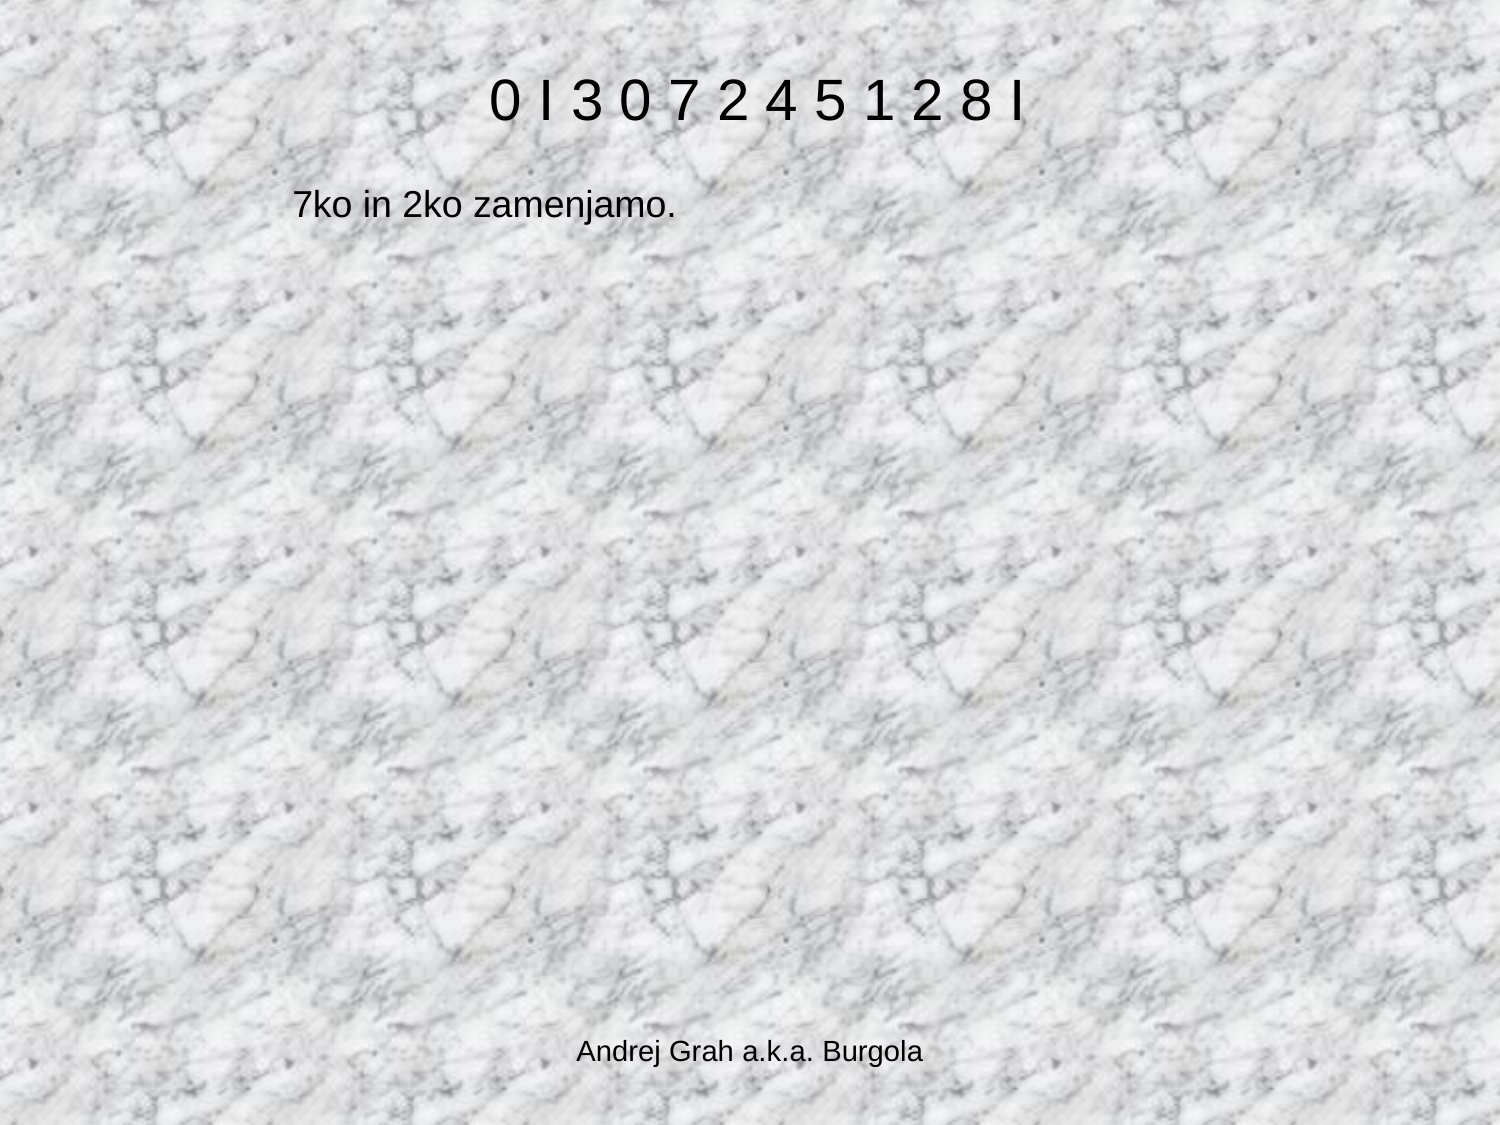

0 I 3 0 7 2 4 5 1 2 8 I
7ko in 2ko zamenjamo.
Andrej Grah a.k.a. Burgola